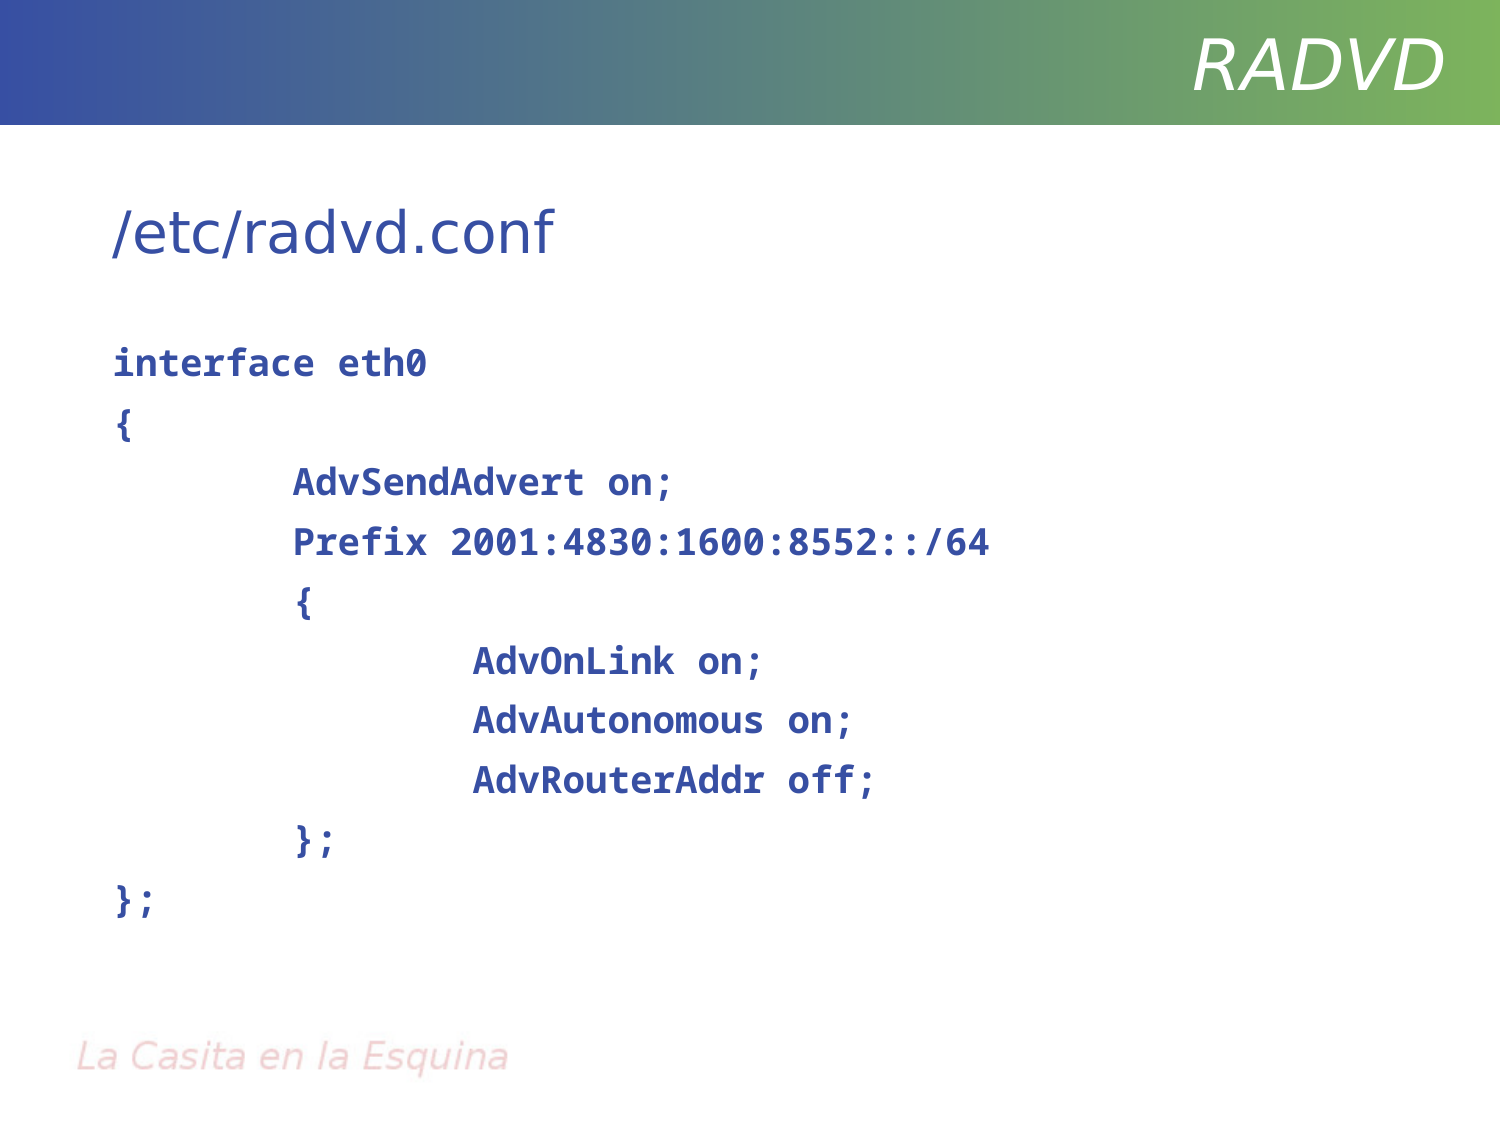

# RADVD
/etc/radvd.conf
interface eth0
{
 AdvSendAdvert on;
 Prefix 2001:4830:1600:8552::/64
 {
 AdvOnLink on;
 AdvAutonomous on;
 AdvRouterAddr off;
 };
};